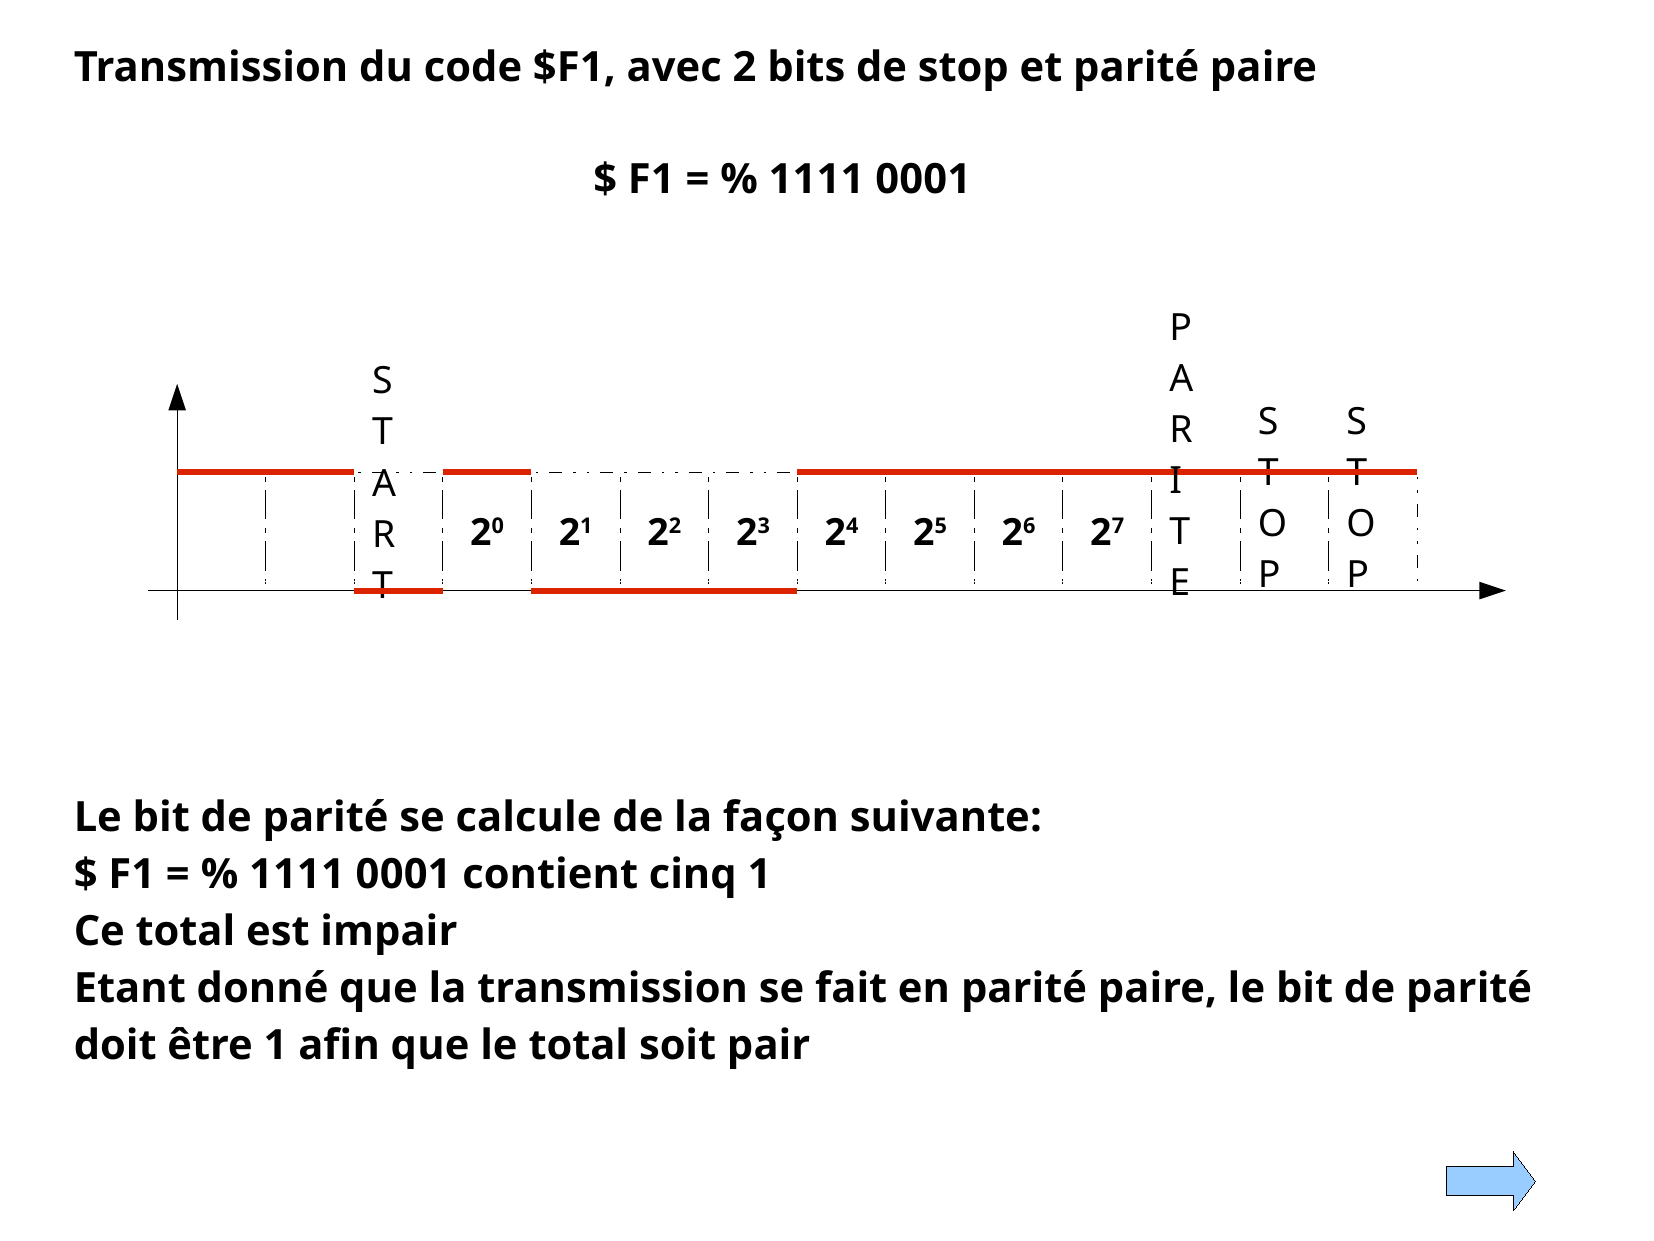

Transmission du code $F1, avec 2 bits de stop et parité paire
$ F1 = % 1111 0001
PARITE
START
STOP
STOP
20
21
22
23
24
25
26
27
Le bit de parité se calcule de la façon suivante:
$ F1 = % 1111 0001 contient cinq 1
Ce total est impair
Etant donné que la transmission se fait en parité paire, le bit de parité doit être 1 afin que le total soit pair